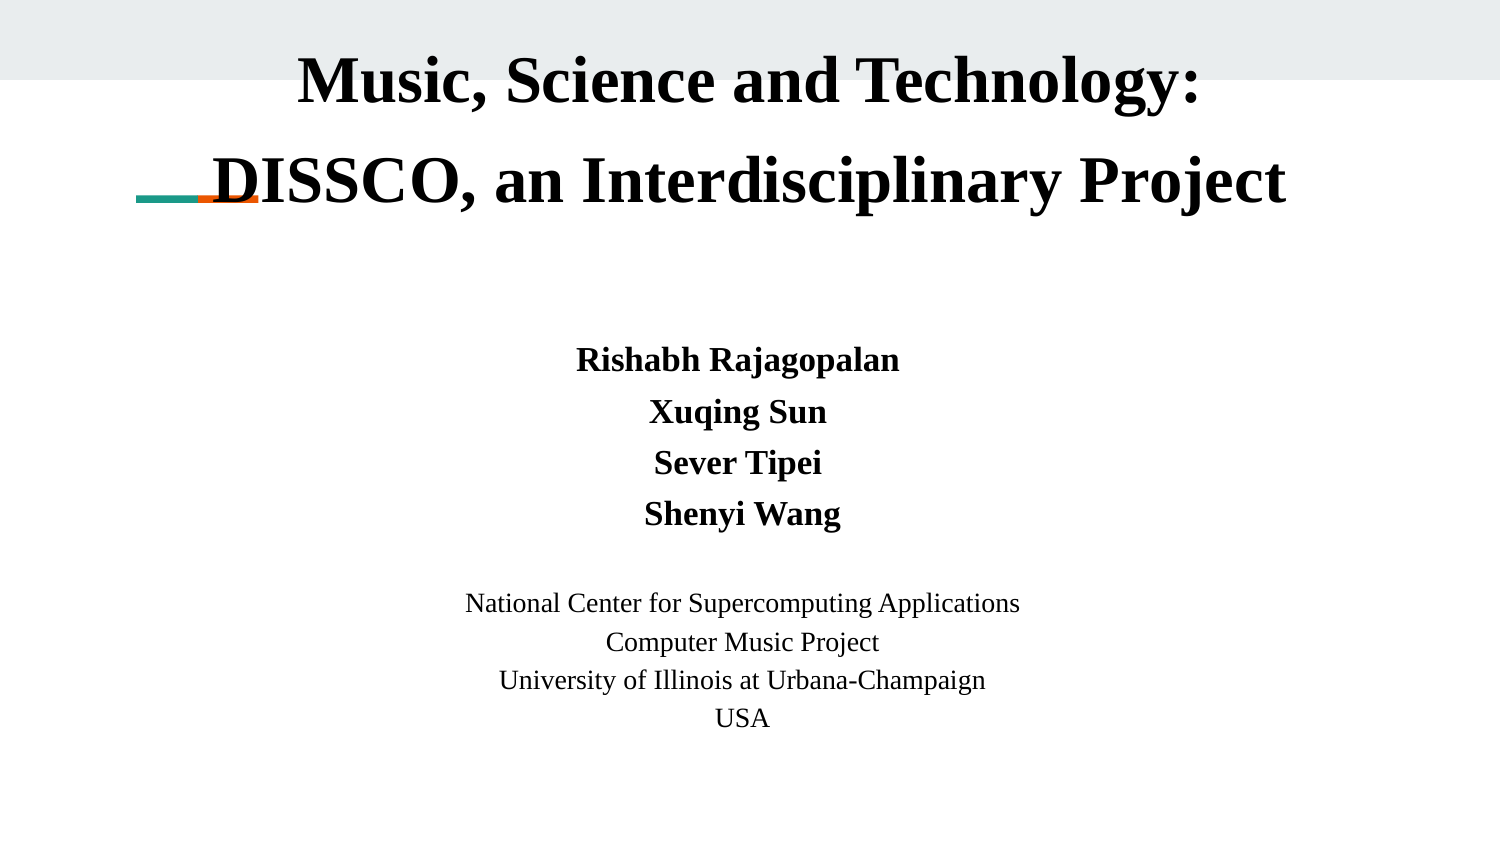

# Music, Science and Technology: DISSCO, an Interdisciplinary Project
Rishabh Rajagopalan
Xuqing Sun
Sever Tipei
Shenyi Wang
National Center for Supercomputing Applications
Computer Music Project
University of Illinois at Urbana-Champaign
USA